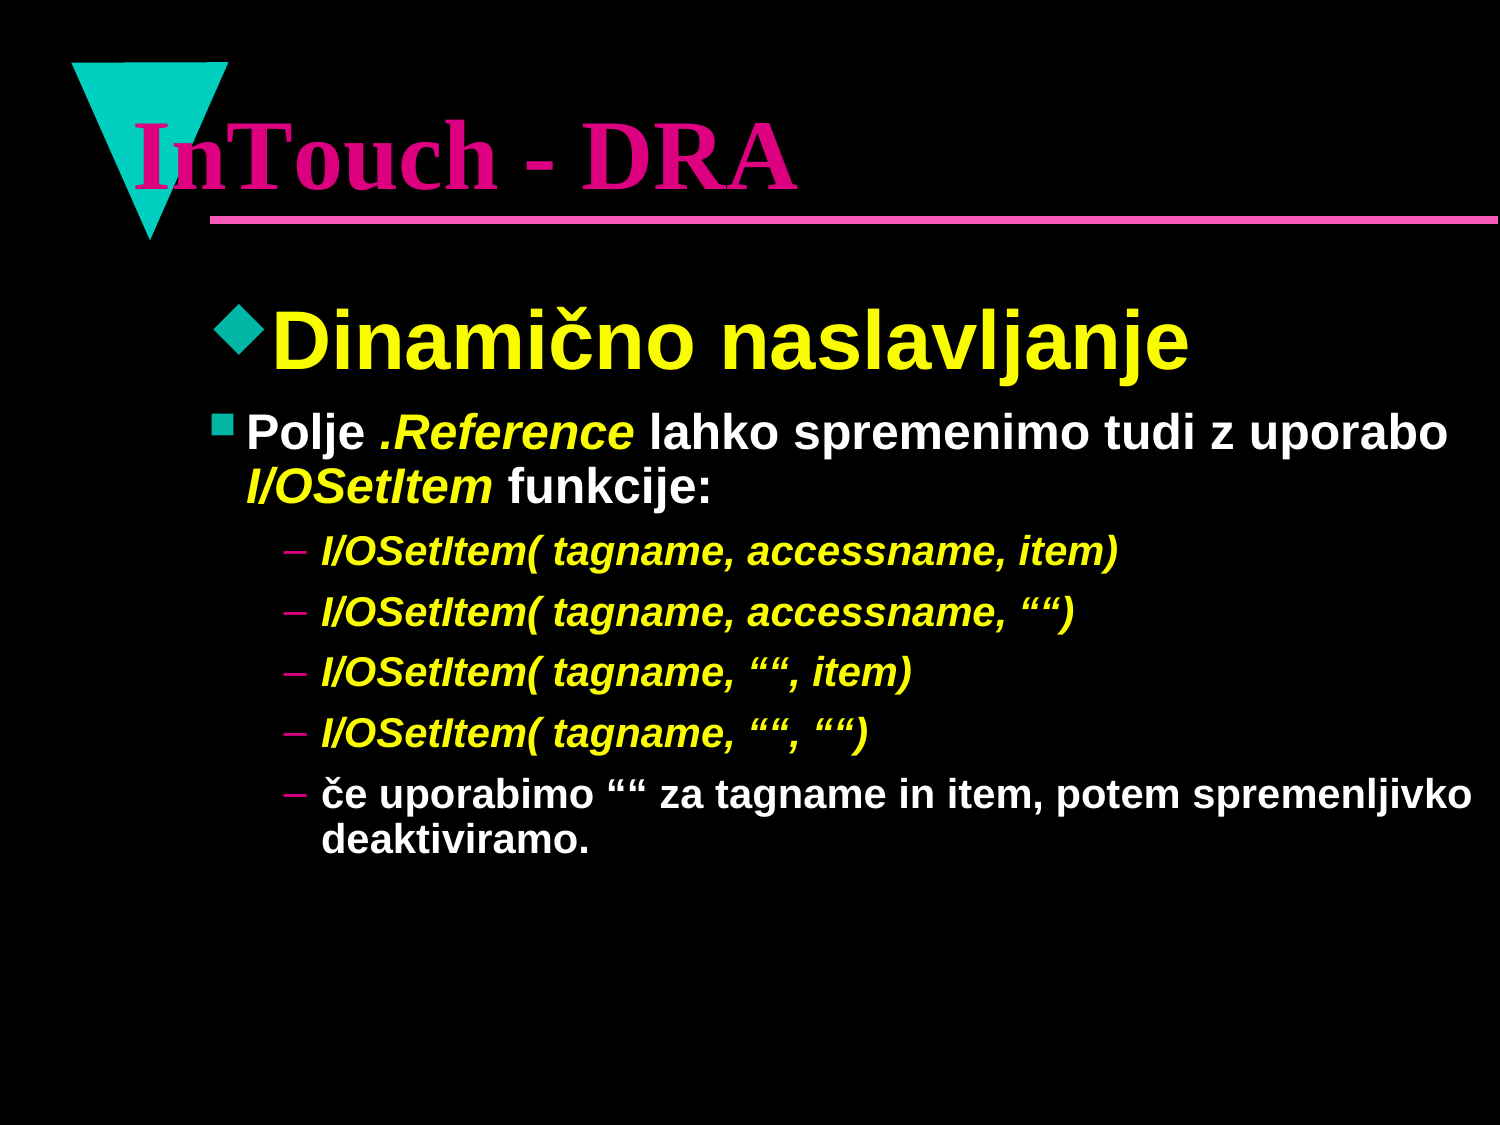

# InTouch - DRA
Dinamično naslavljanje
Polje .Reference lahko spremenimo tudi z uporabo I/OSetItem funkcije:
I/OSetItem( tagname, accessname, item)
I/OSetItem( tagname, accessname, ““)
I/OSetItem( tagname, ““, item)
I/OSetItem( tagname, ““, ““)
če uporabimo ““ za tagname in item, potem spremenljivko deaktiviramo.
Slovar spremenljivk
22